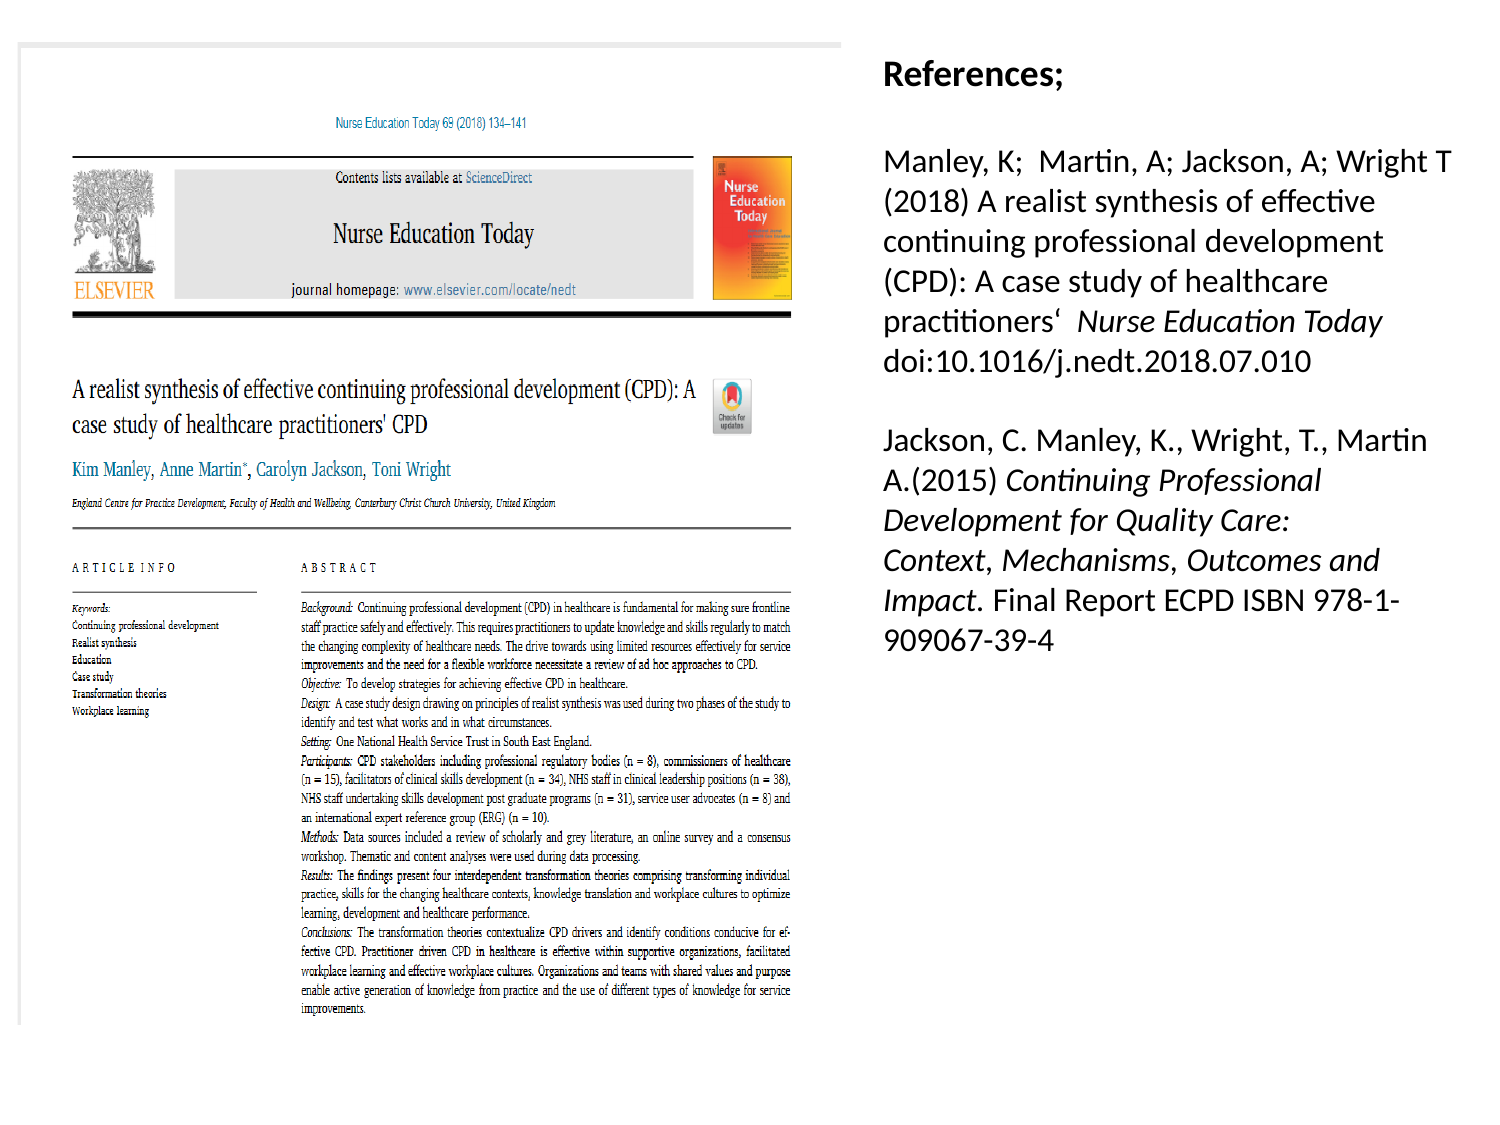

References;
Manley, K; Martin, A; Jackson, A; Wright T (2018) A realist synthesis of effective continuing professional development (CPD): A case study of healthcare practitioners‘ Nurse Education Today doi:10.1016/j.nedt.2018.07.010
Jackson, C. Manley, K., Wright, T., Martin A.(2015) Continuing Professional Development for Quality Care:
Context, Mechanisms, Outcomes and Impact. Final Report ECPD ISBN 978-1-909067-39-4